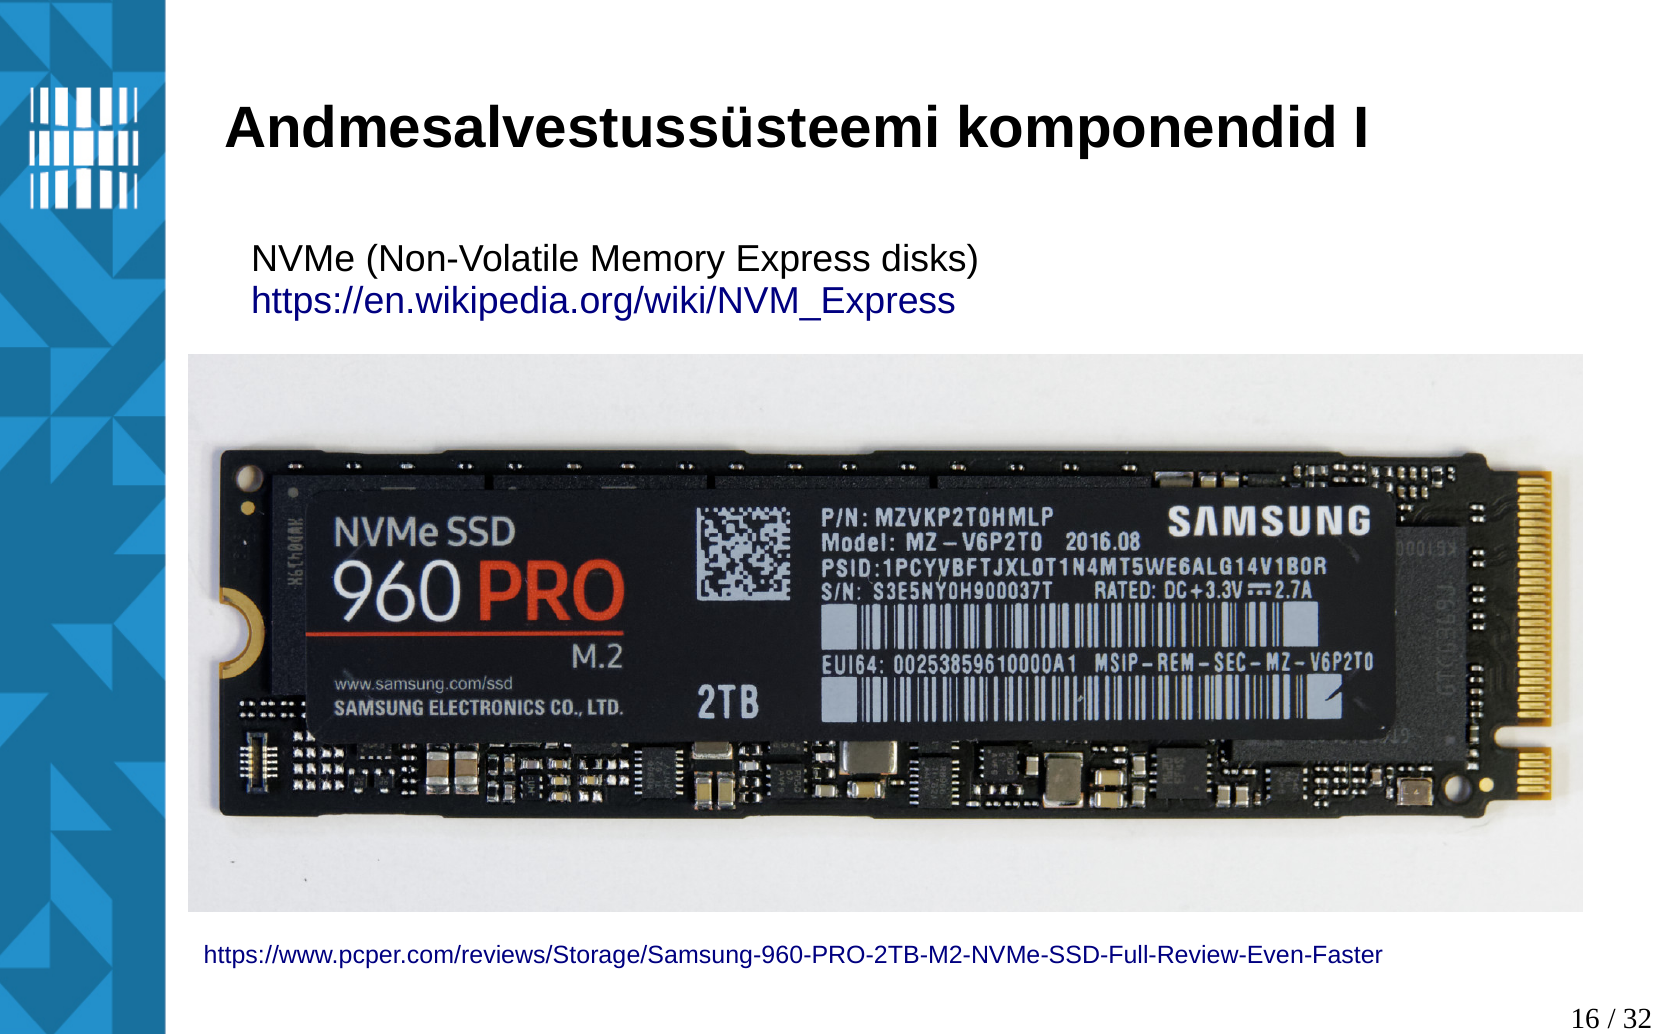

# Andmesalvestussüsteemi komponendid I
NVMe (Non-Volatile Memory Express disks)
https://en.wikipedia.org/wiki/NVM_Express
https://www.pcper.com/reviews/Storage/Samsung-960-PRO-2TB-M2-NVMe-SSD-Full-Review-Even-Faster